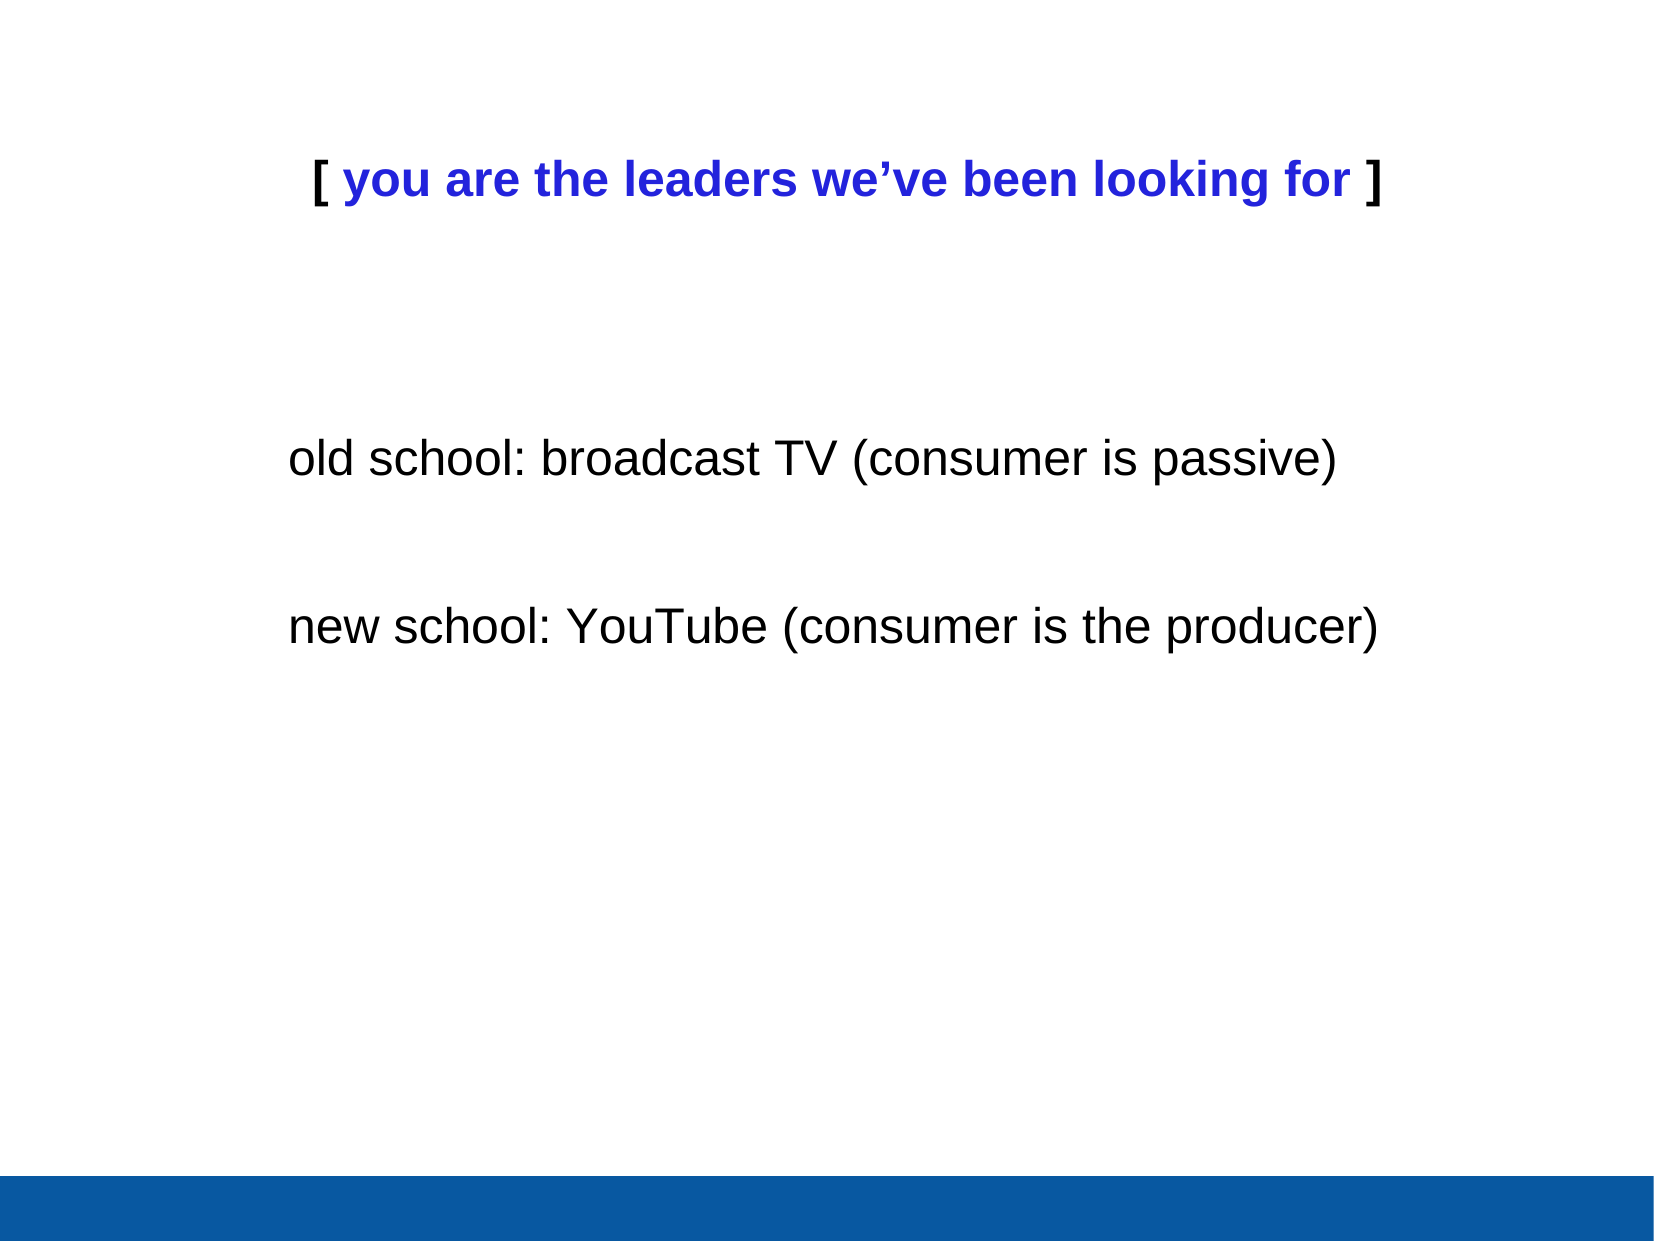

[ you are the leaders we’ve been looking for ]
old school: broadcast TV (consumer is passive)
new school: YouTube (consumer is the producer)